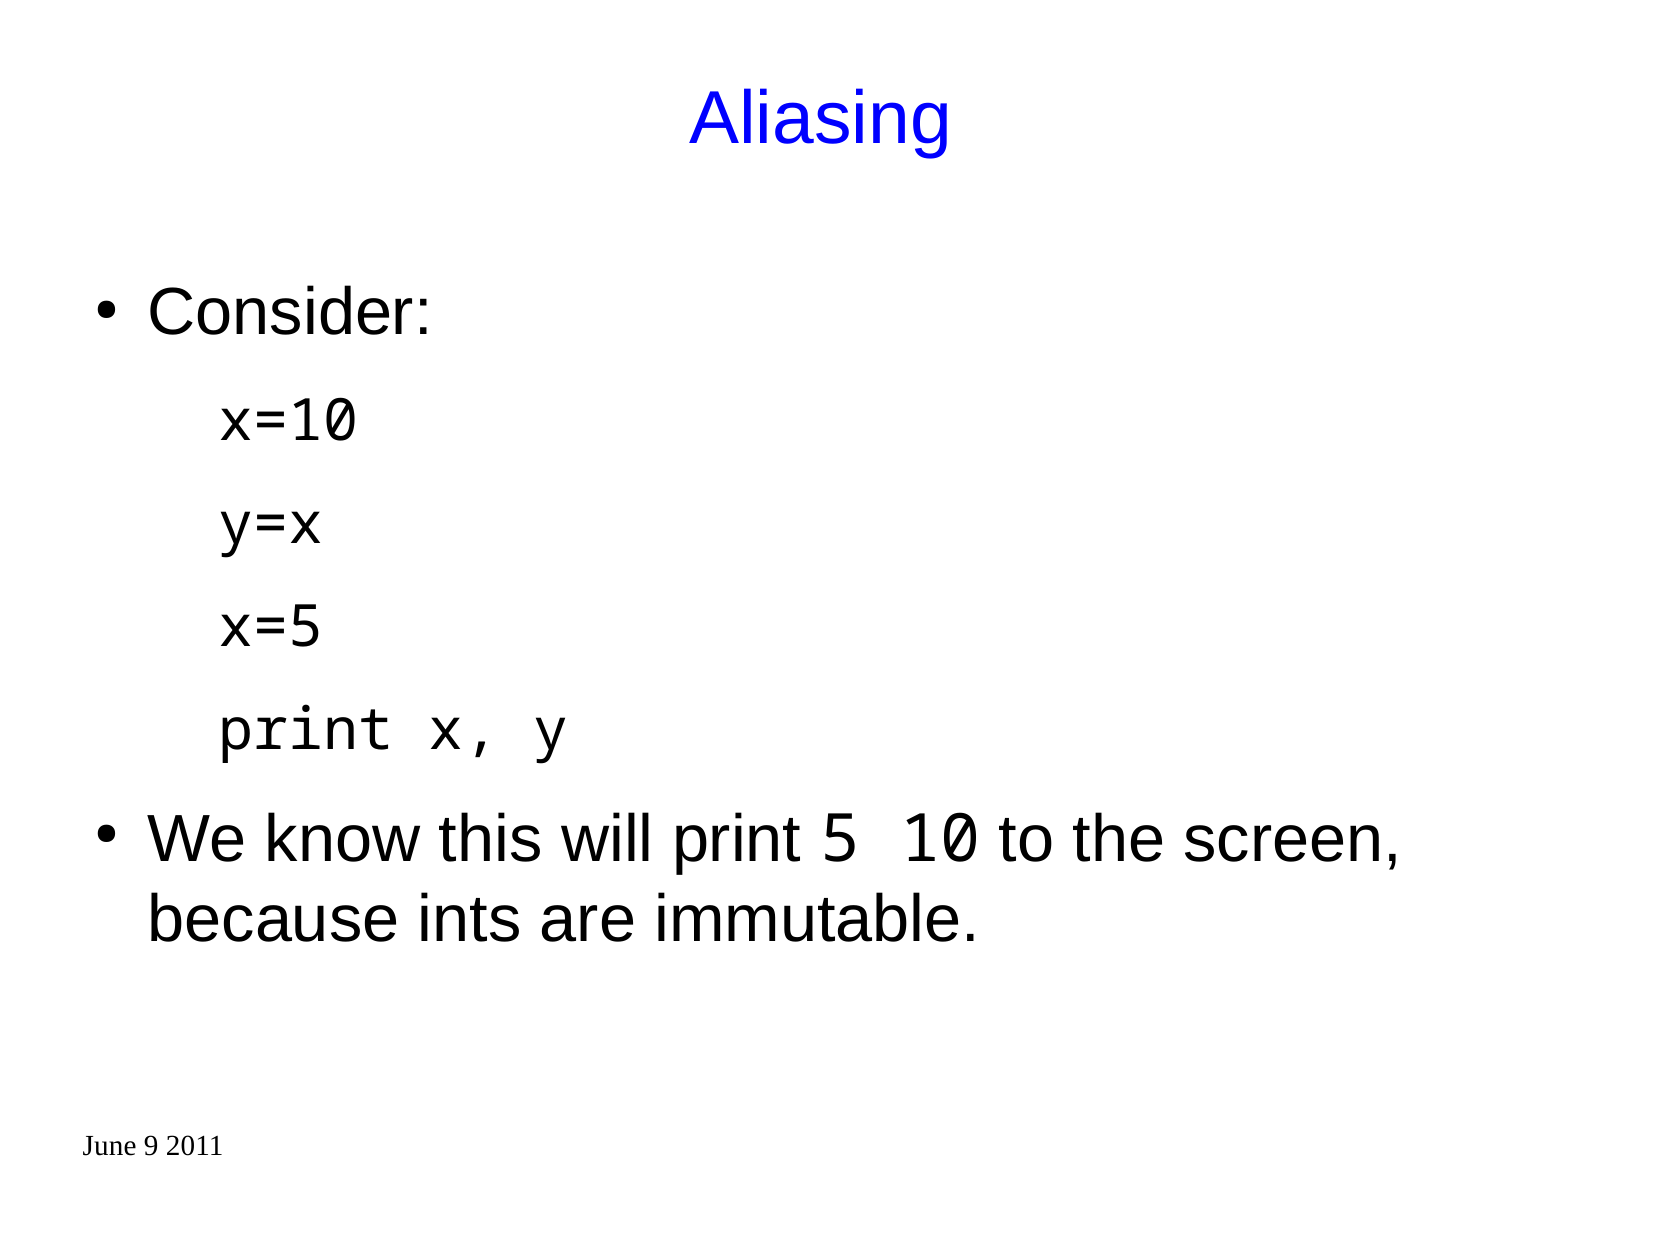

# Aliasing
Consider:
x=10
y=x
x=5
print x, y
We know this will print 5 10 to the screen, because ints are immutable.
June 9 2011